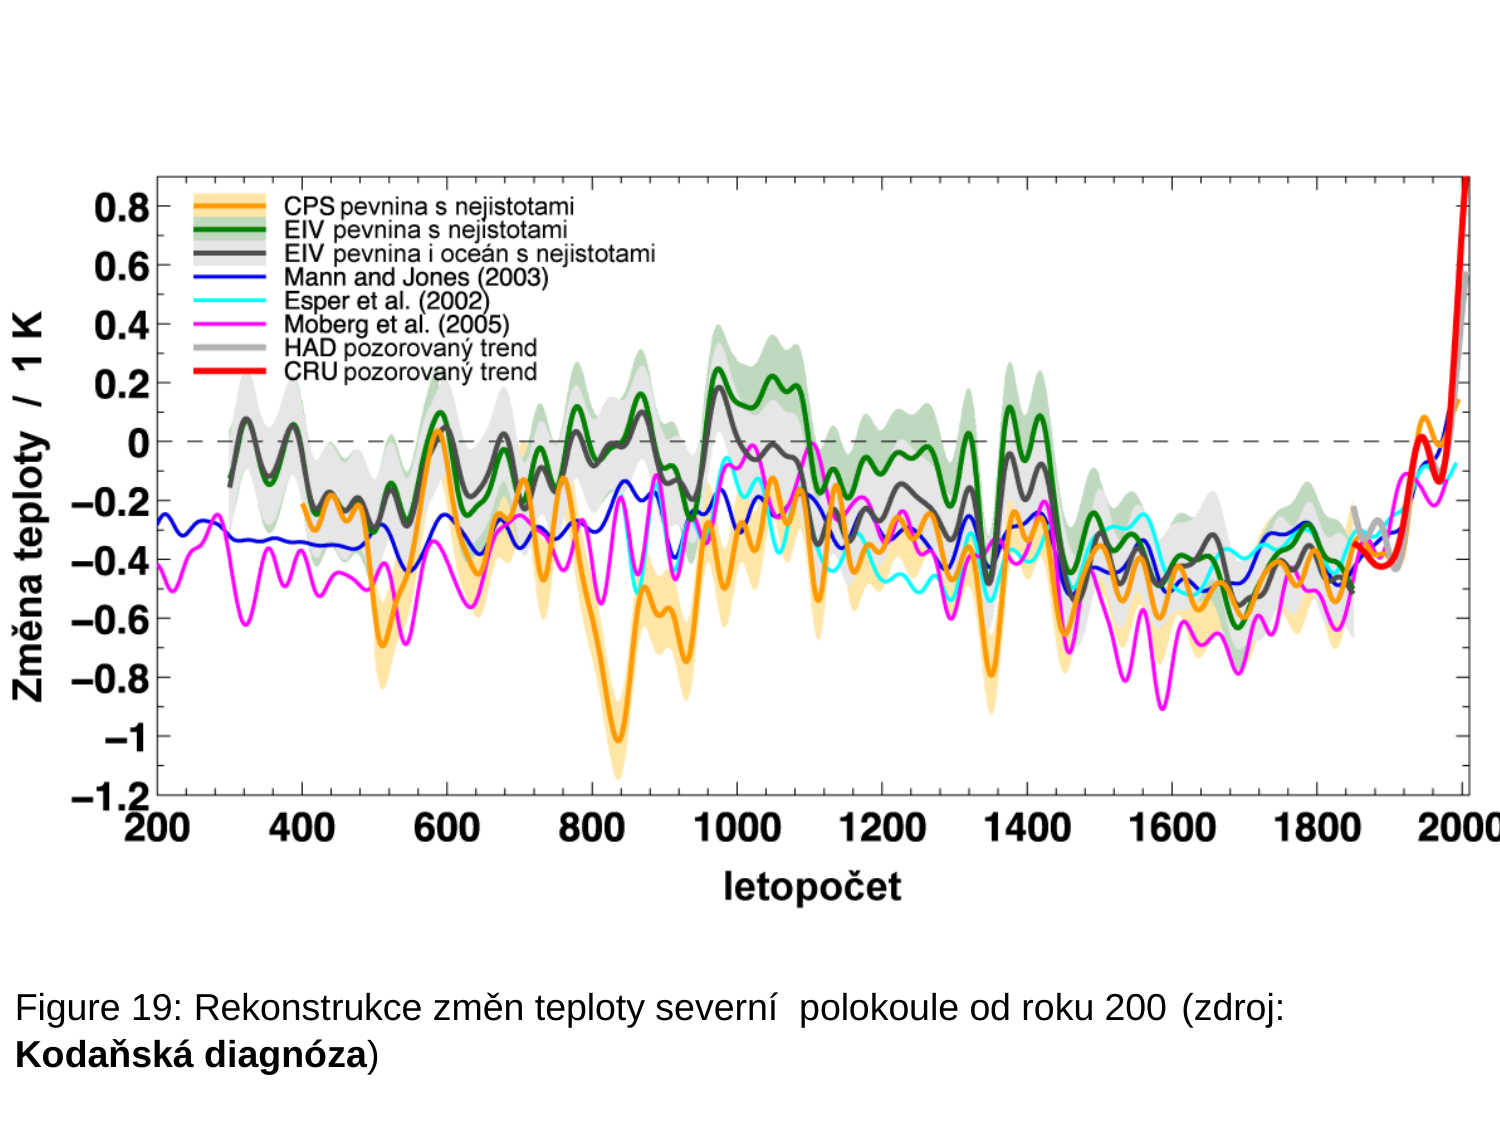

Figure 19: Rekonstrukce změn teploty severní polokoule od roku 200 (zdroj: Kodaňská diagnóza)